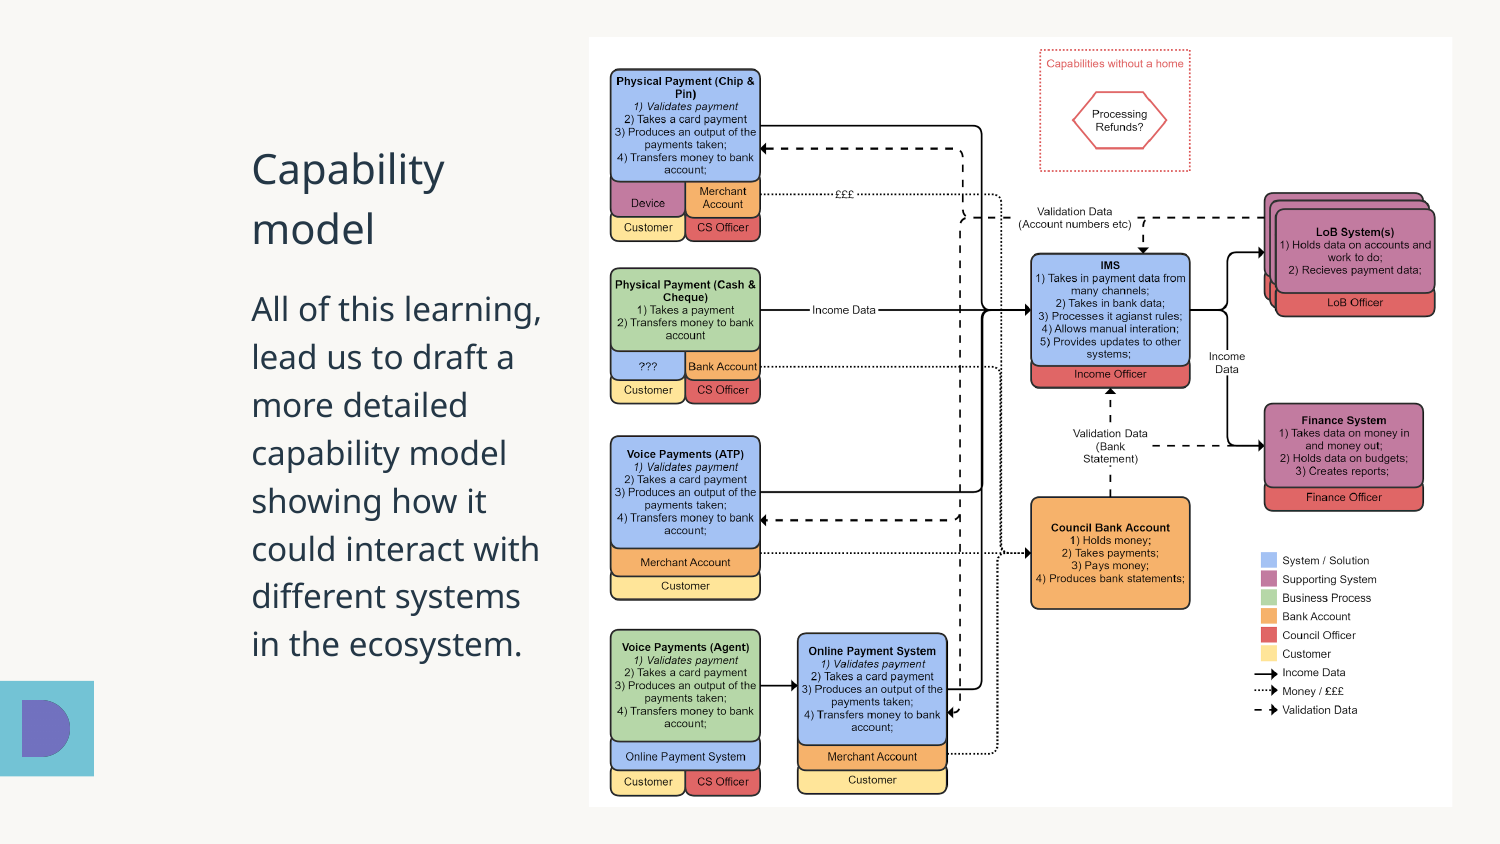

# Capability model
All of this learning, lead us to draft a more detailed capability model showing how it could interact with different systems in the ecosystem.